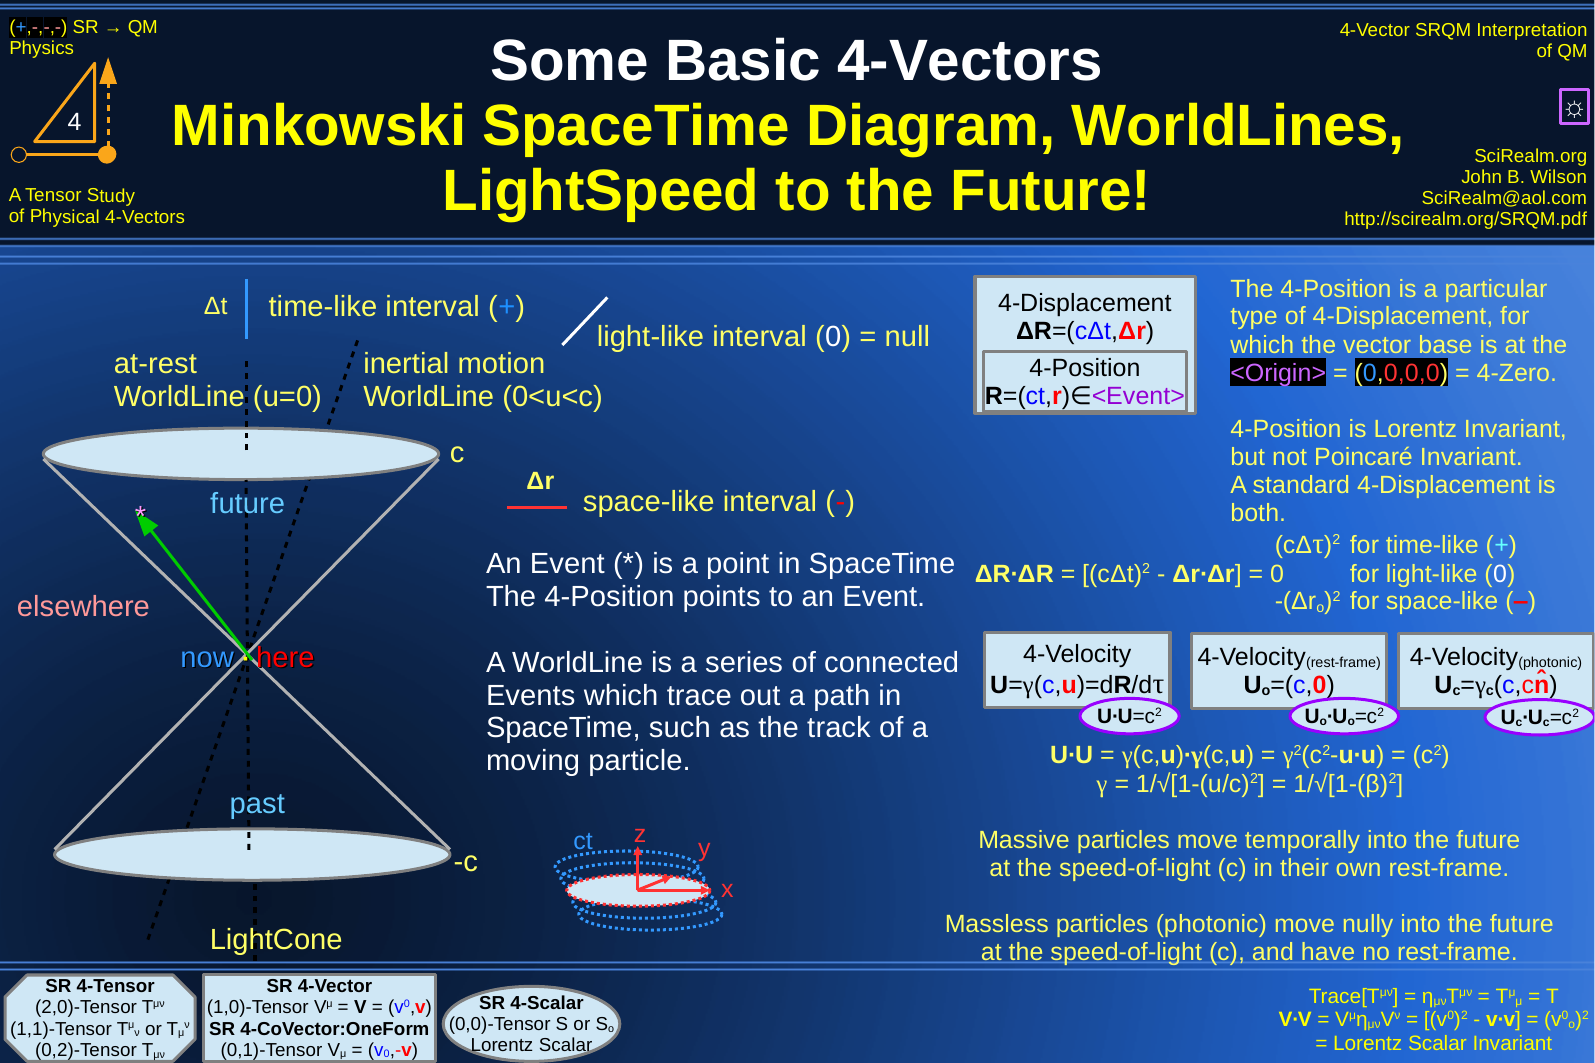

# Some Basic 4-Vectors Minkowski SpaceTime Diagram, WorldLines, LightSpeed to the Future!
(+,-,-,-) SR → QM
Physics
A Tensor Study
of Physical 4-Vectors
4-Vector SRQM Interpretation
of QM
SciRealm.org
John B. Wilson
SciRealm@aol.com
http://scirealm.org/SRQM.pdf
4
☼
The 4-Position is a particular type of 4-Displacement, for which the vector base is at the <Origin> = (0,0,0,0) = 4-Zero.
4-Position is Lorentz Invariant, but not Poincaré Invariant.
A standard 4-Displacement is both.
4-Displacement
ΔR=(cΔt,Δr)
time-like interval (+)
Δt
light-like interval (0) = null
at-rest
WorldLine (u=0)
inertial motion
WorldLine (0<u<c)
4-Position
R=(ct,r)∈<Event>
c
Δr
space-like interval (-)
future
*
				(cΔτ)2	for time-like (+)
ΔR∙ΔR = [(cΔt)2 - Δr∙Δr] = 0	for light-like (0)
				-(Δro)2	for space-like (‒)
An Event (*) is a point in SpaceTime
The 4-Position points to an Event.
A WorldLine is a series of connected
Events which trace out a path in
SpaceTime, such as the track of a
moving particle.
elsewhere
4-Velocity
U=γ(c,u)=dR/dτ
4-Velocity(rest-frame)
Uo=(c,0)
4-Velocity(photonic)
Uc=γc(c,cn̂)
now ∙ here
U∙U=c2
Uo∙Uo=c2
Uc∙Uc=c2
U∙U = γ(c,u)∙γ(c,u) = γ2(c2-u∙u) = (c2)
γ = 1/√[1-(u/c)2] = 1/√[1-(β)2]
Massive particles move temporally into the future
at the speed-of-light (c) in their own rest-frame.
Massless particles (photonic) move nully into the future
at the speed-of-light (c), and have no rest-frame.
past
z
ct
y
x
-c
LightCone
SR 4-Tensor
(2,0)-Tensor Tμν
(1,1)-Tensor Tμν or Tμν
(0,2)-Tensor Tμν
SR 4-Vector
(1,0)-Tensor Vμ = V = (v0,v)
SR 4-CoVector:OneForm
(0,1)-Tensor Vμ = (v0,-v)
Trace[Tμν] = ημνTμν = Tμμ = T
V∙V = VμημνVν = [(v0)2 - v∙v] = (v0o)2
= Lorentz Scalar Invariant
SR 4-Scalar
(0,0)-Tensor S or So
Lorentz Scalar